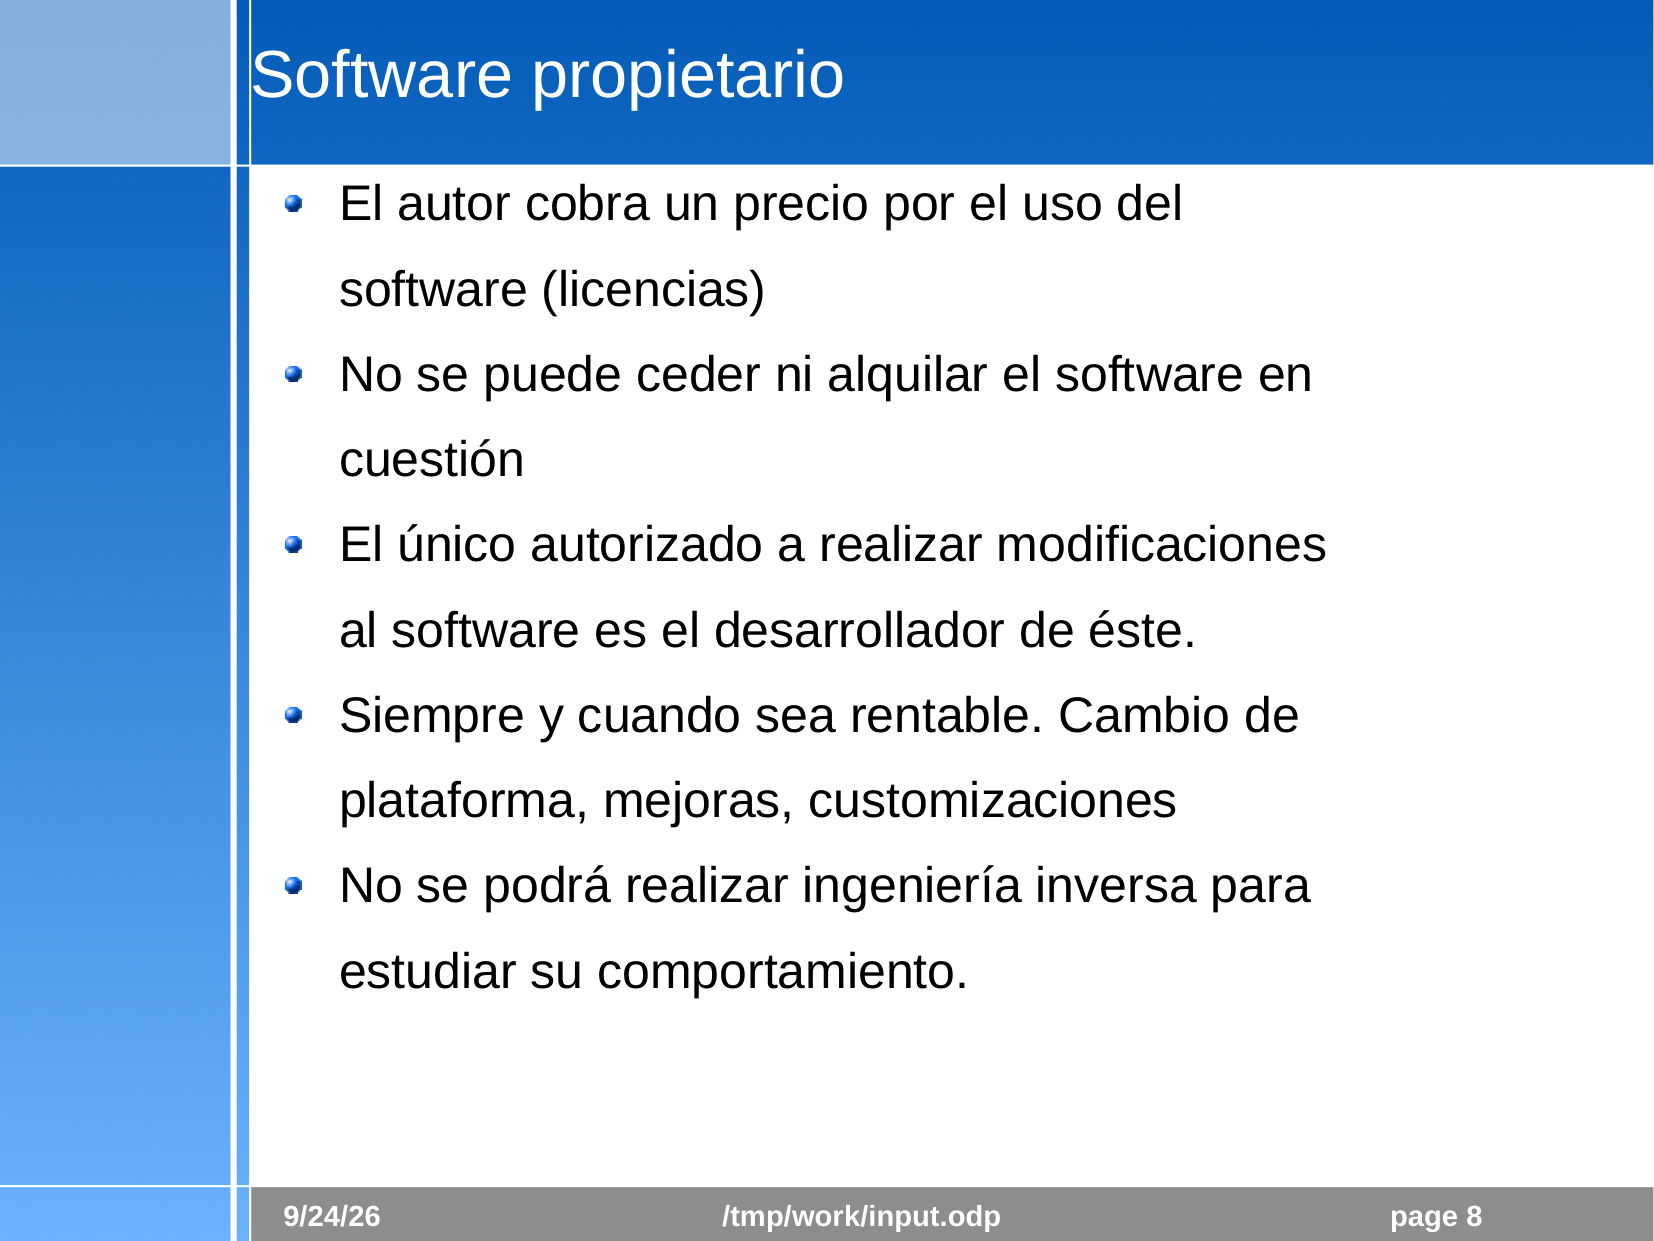

# Software propietario
El autor cobra un precio por el uso del
software (licencias)
No se puede ceder ni alquilar el software en
cuestión
El único autorizado a realizar modificaciones
al software es el desarrollador de éste.
Siempre y cuando sea rentable. Cambio de
plataforma, mejoras, customizaciones
No se podrá realizar ingeniería inversa para
estudiar su comportamiento.